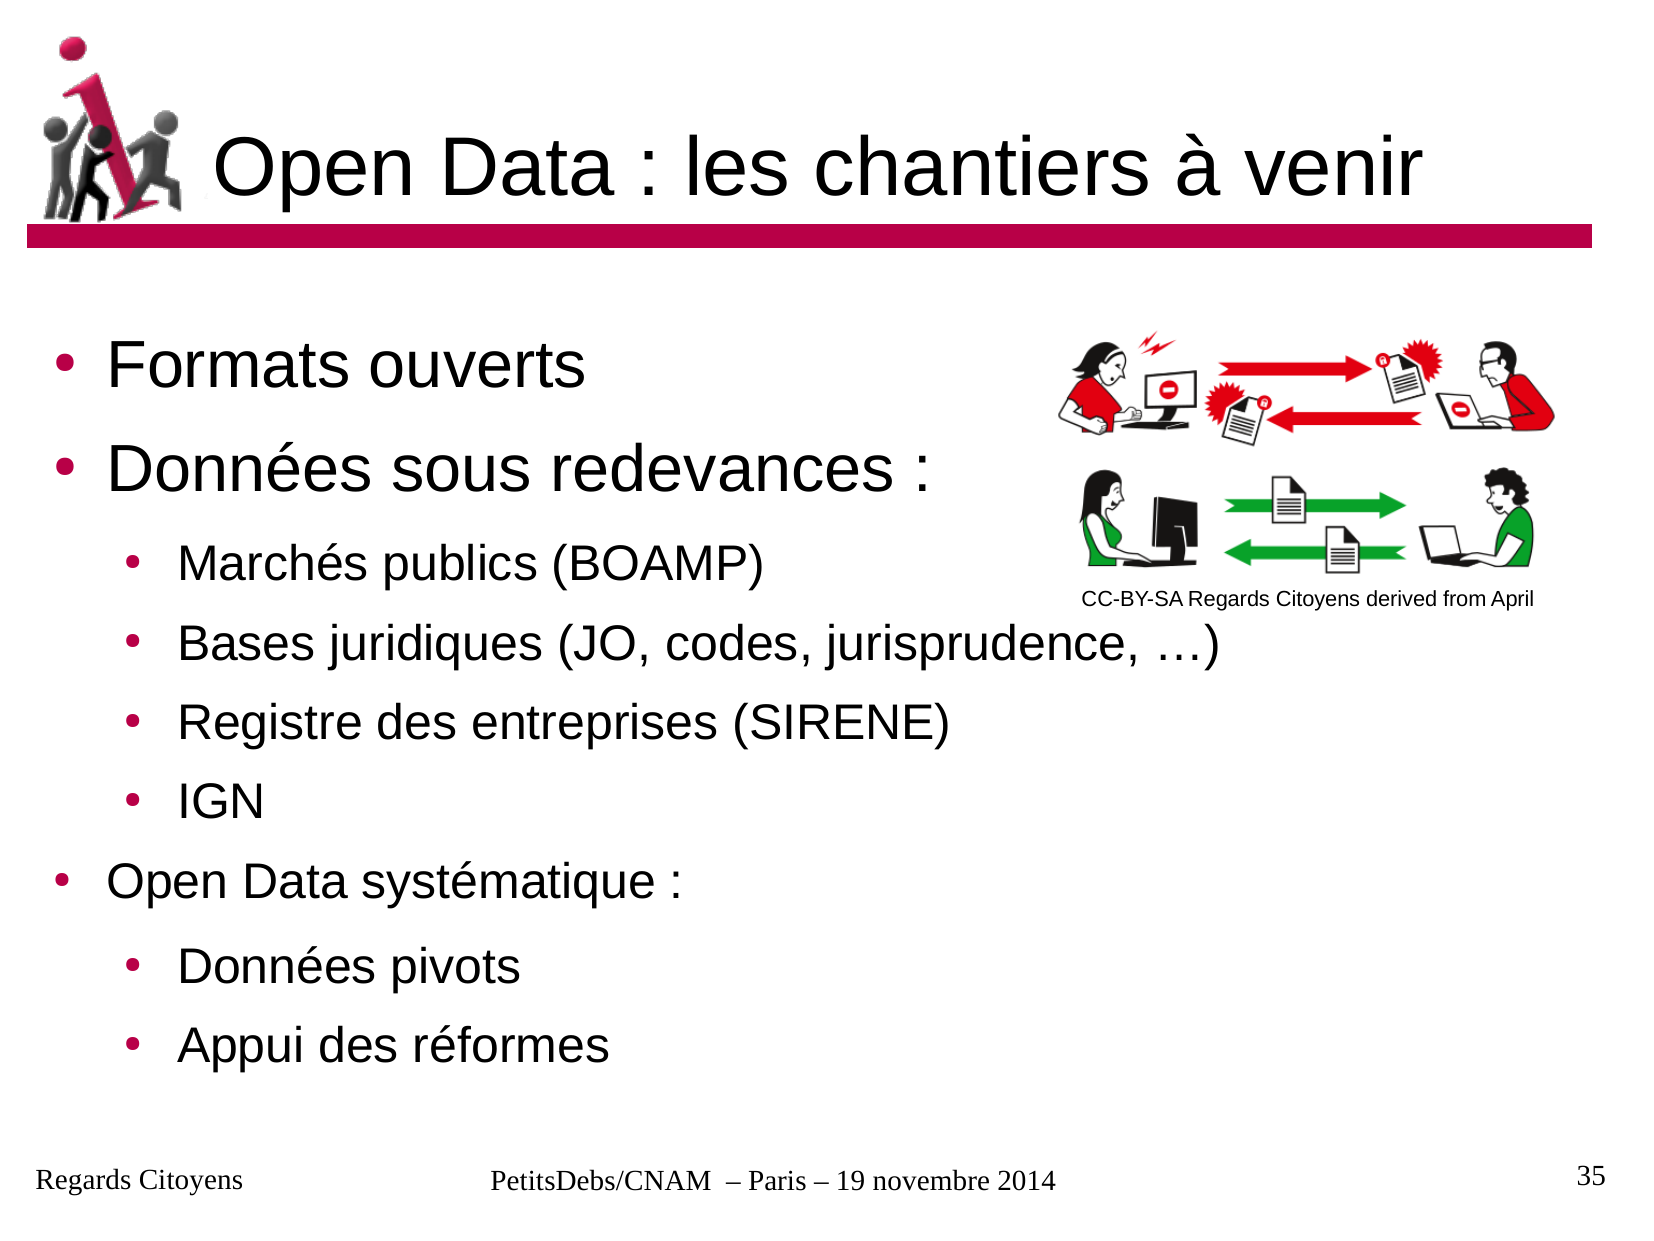

# Open Data : les chantiers à venir
Formats ouverts
Données sous redevances :
Marchés publics (BOAMP)
Bases juridiques (JO, codes, jurisprudence, …)
Registre des entreprises (SIRENE)
IGN
Open Data systématique :
Données pivots
Appui des réformes
CC-BY-SA Regards Citoyens derived from April
35